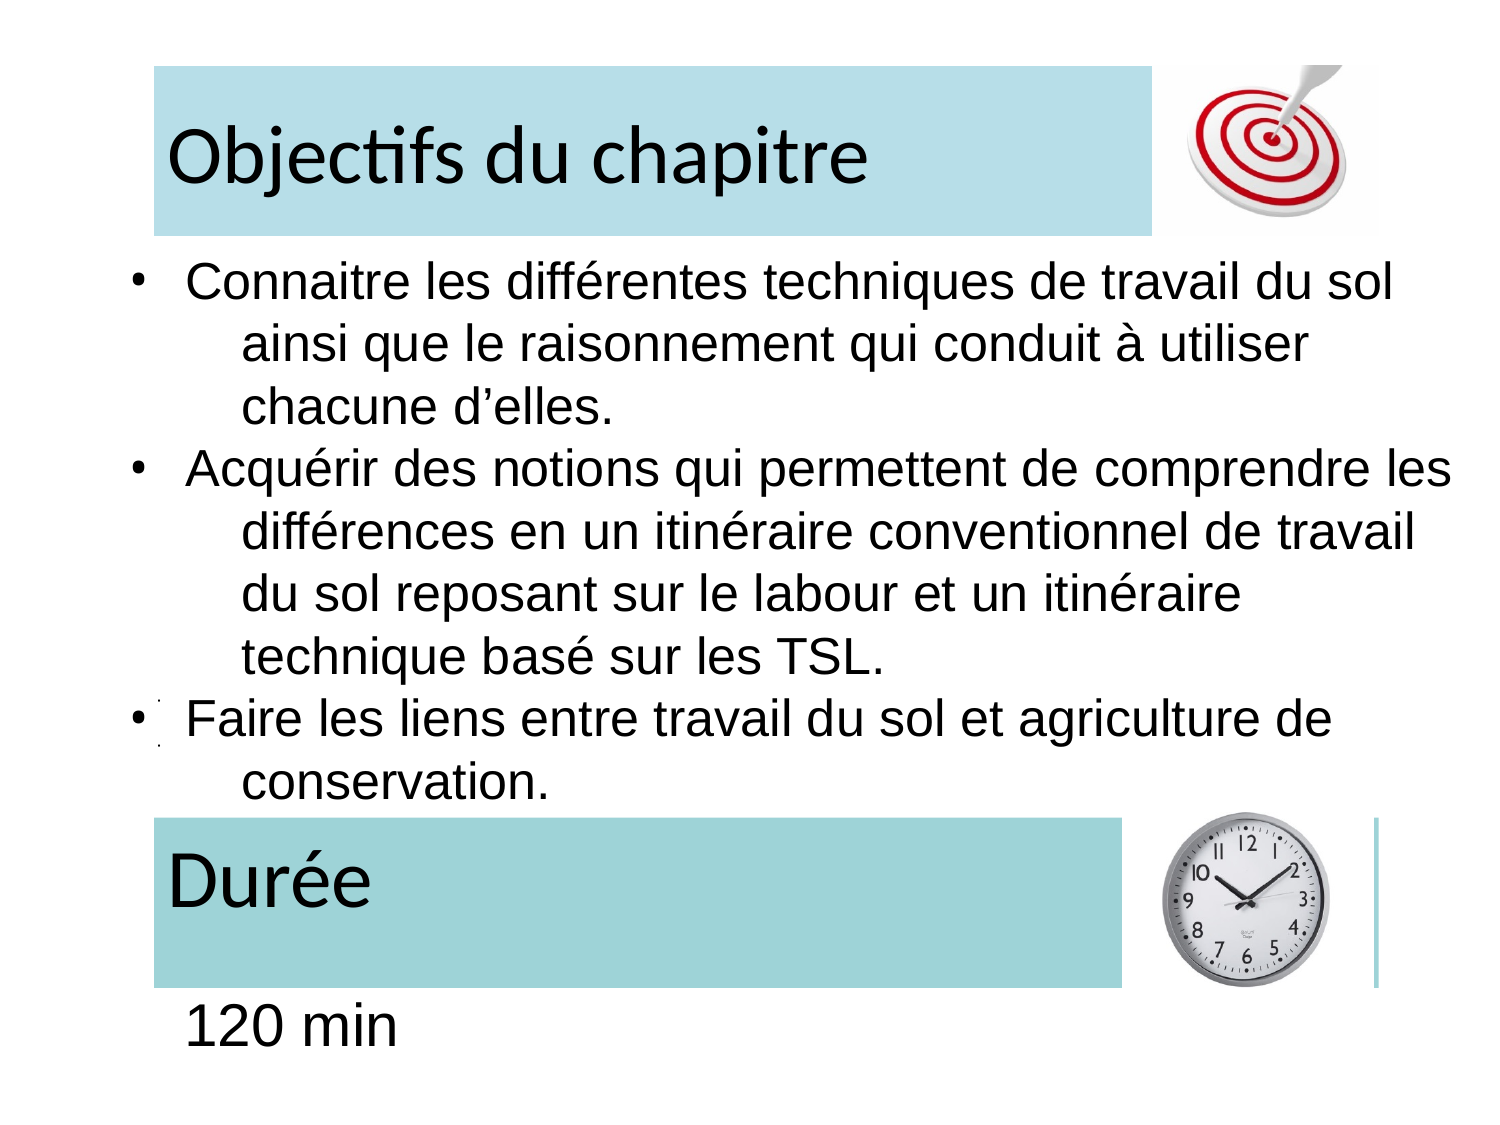

Objectifs du chapitre
Connaitre les différentes techniques de travail du sol ainsi que le raisonnement qui conduit à utiliser chacune d’elles.
Acquérir des notions qui permettent de comprendre les différences en un itinéraire conventionnel de travail du sol reposant sur le labour et un itinéraire technique basé sur les TSL.
Faire les liens entre travail du sol et agriculture de conservation.
Durée
120 min